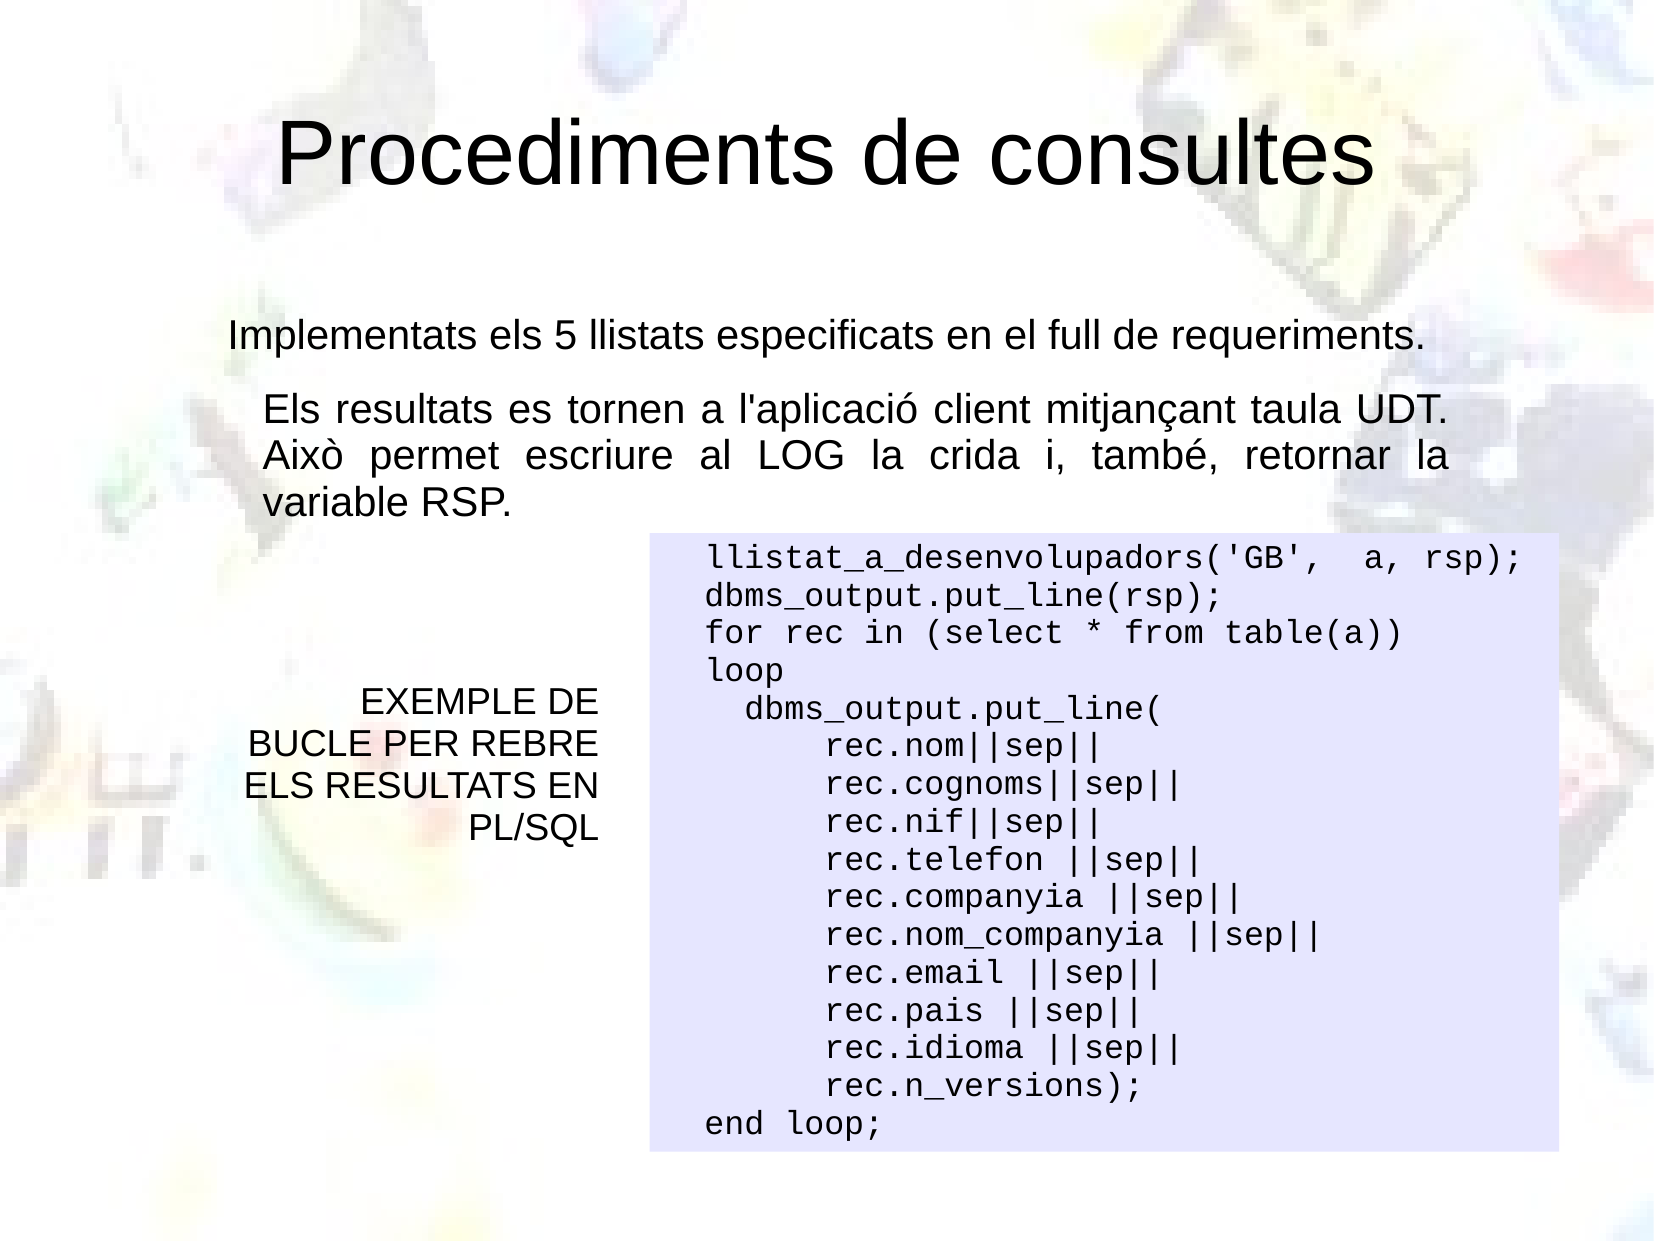

# Procediments de consultes
Implementats els 5 llistats especificats en el full de requeriments.
Els resultats es tornen a l'aplicació client mitjançant taula UDT. Això permet escriure al LOG la crida i, també, retornar la variable RSP.
 llistat_a_desenvolupadors('GB', a, rsp);
 dbms_output.put_line(rsp);
 for rec in (select * from table(a))
 loop
 dbms_output.put_line(
 rec.nom||sep||
 rec.cognoms||sep||
 rec.nif||sep||
 rec.telefon ||sep||
 rec.companyia ||sep||
 rec.nom_companyia ||sep||
 rec.email ||sep||
 rec.pais ||sep||
 rec.idioma ||sep||
 rec.n_versions);
 end loop;
EXEMPLE DE BUCLE PER REBRE ELS RESULTATS EN PL/SQL